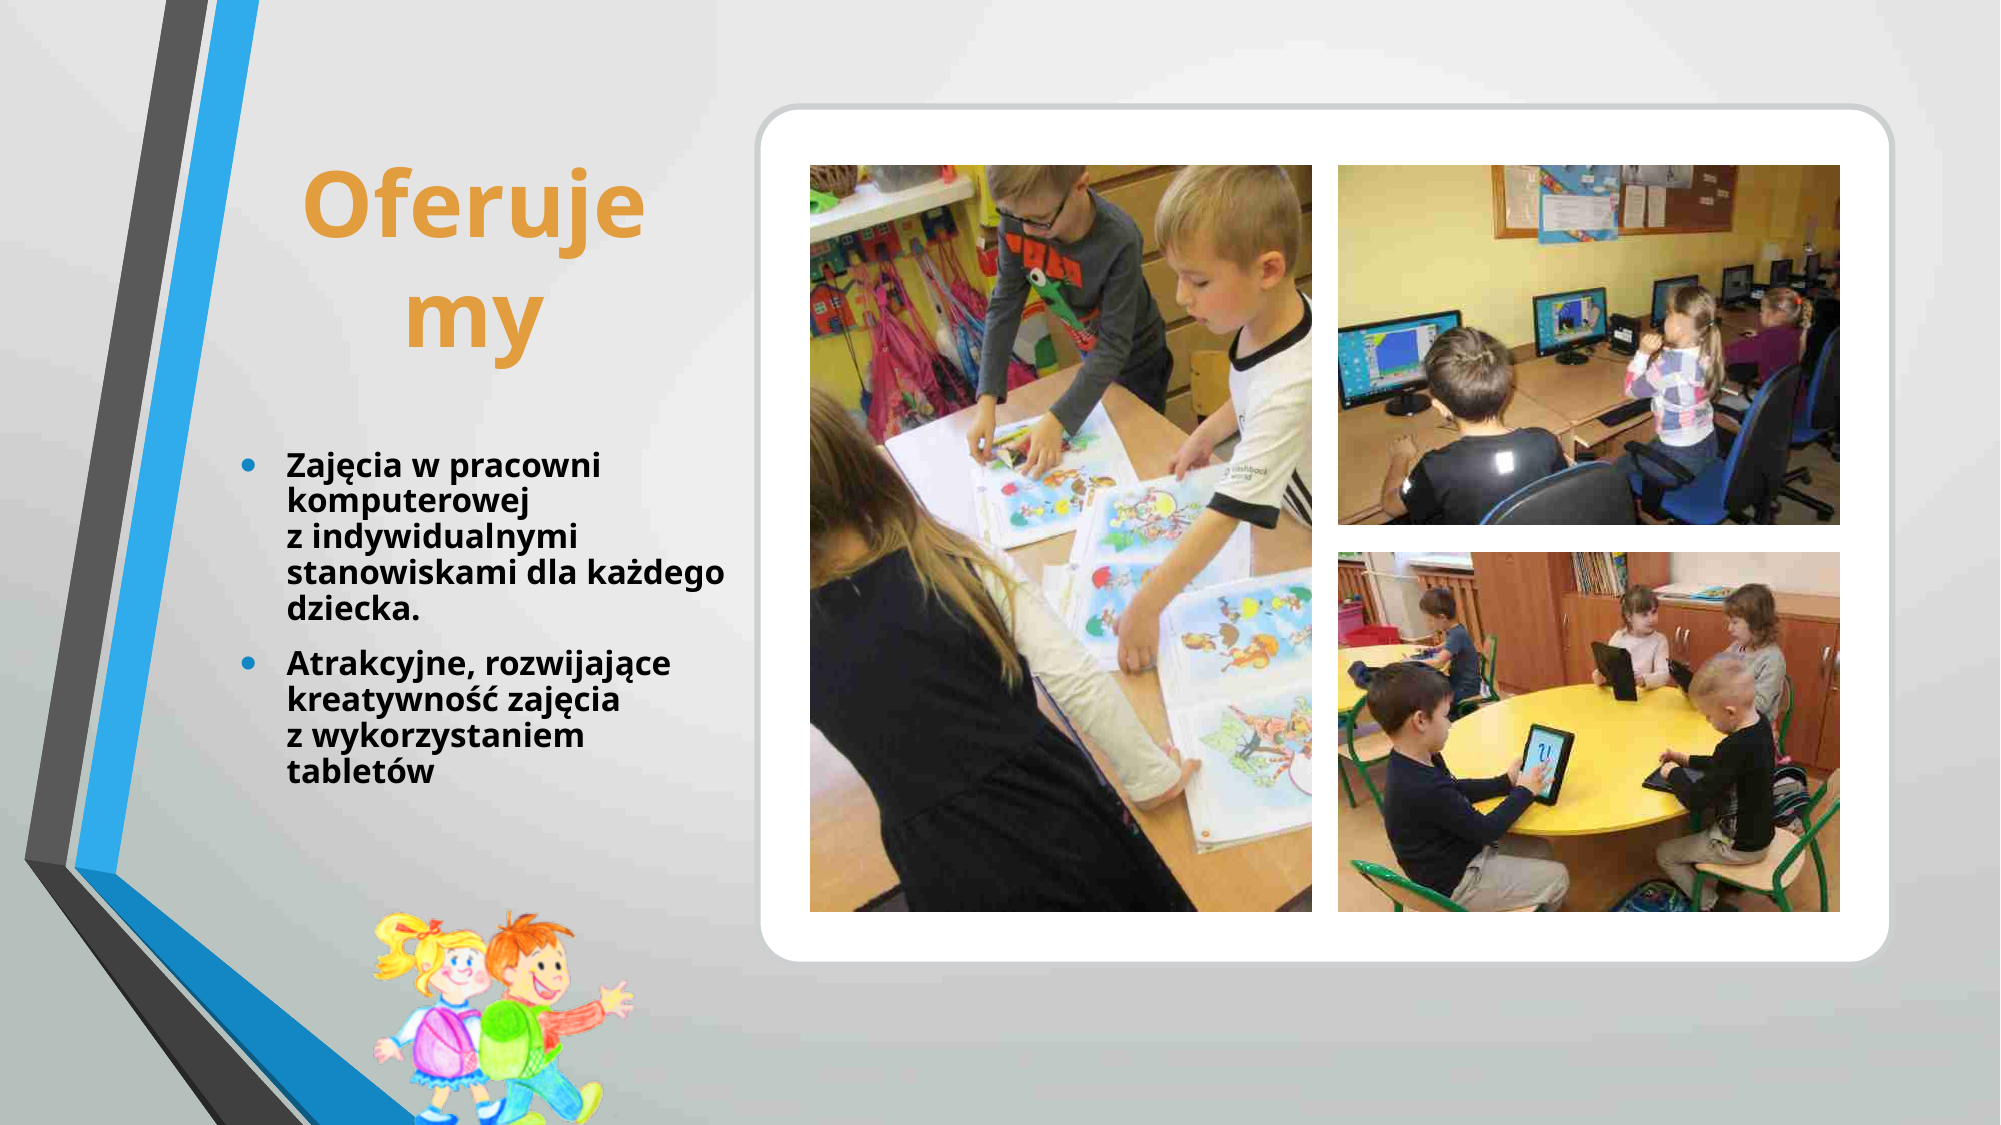

# Oferujemy
Zajęcia w pracowni komputerowej
z indywidualnymi stanowiskami dla każdego dziecka.
Atrakcyjne, rozwijające kreatywność zajęcia
z wykorzystaniem tabletów